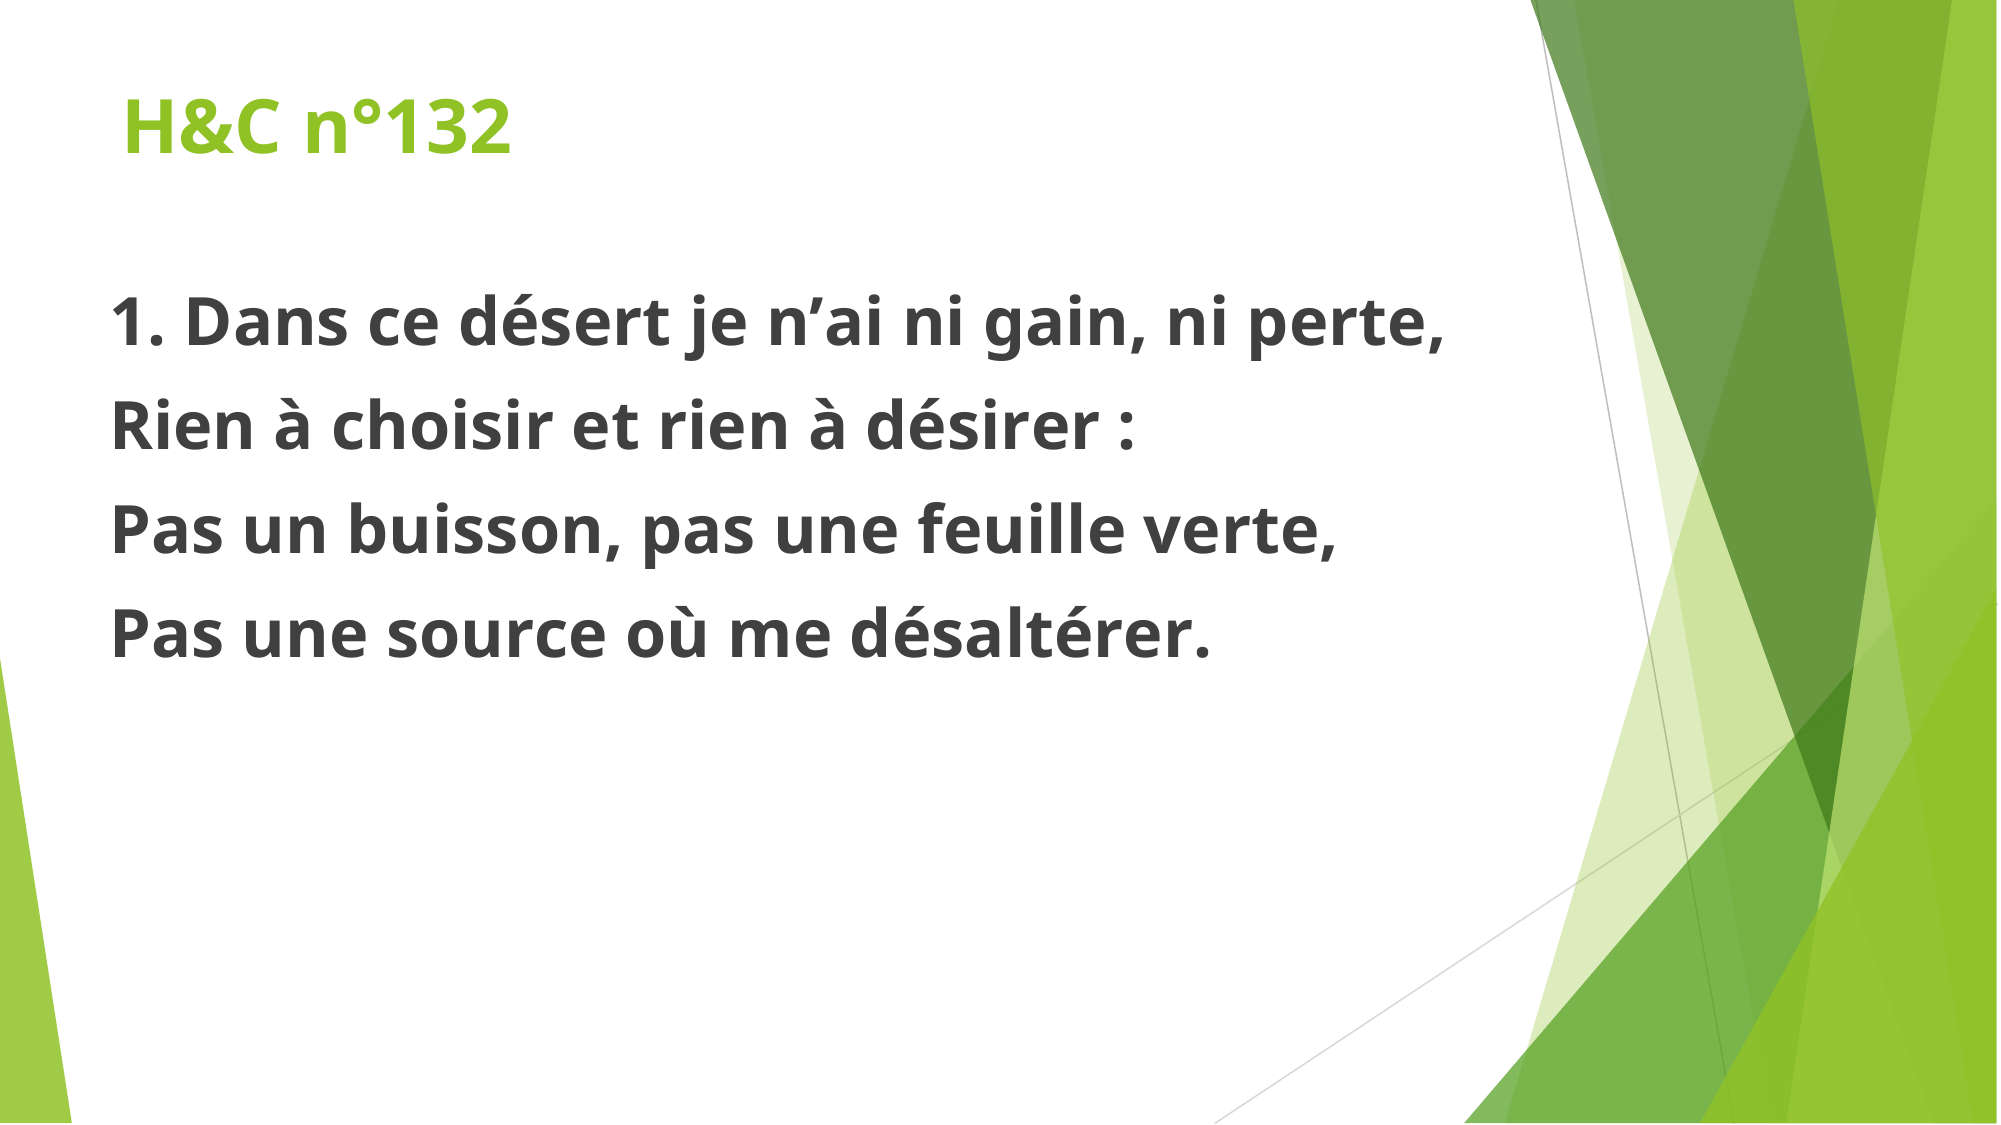

H&C n°132
1. Dans ce désert je n’ai ni gain, ni perte,
Rien à choisir et rien à désirer :
Pas un buisson, pas une feuille verte,
Pas une source où me désaltérer.